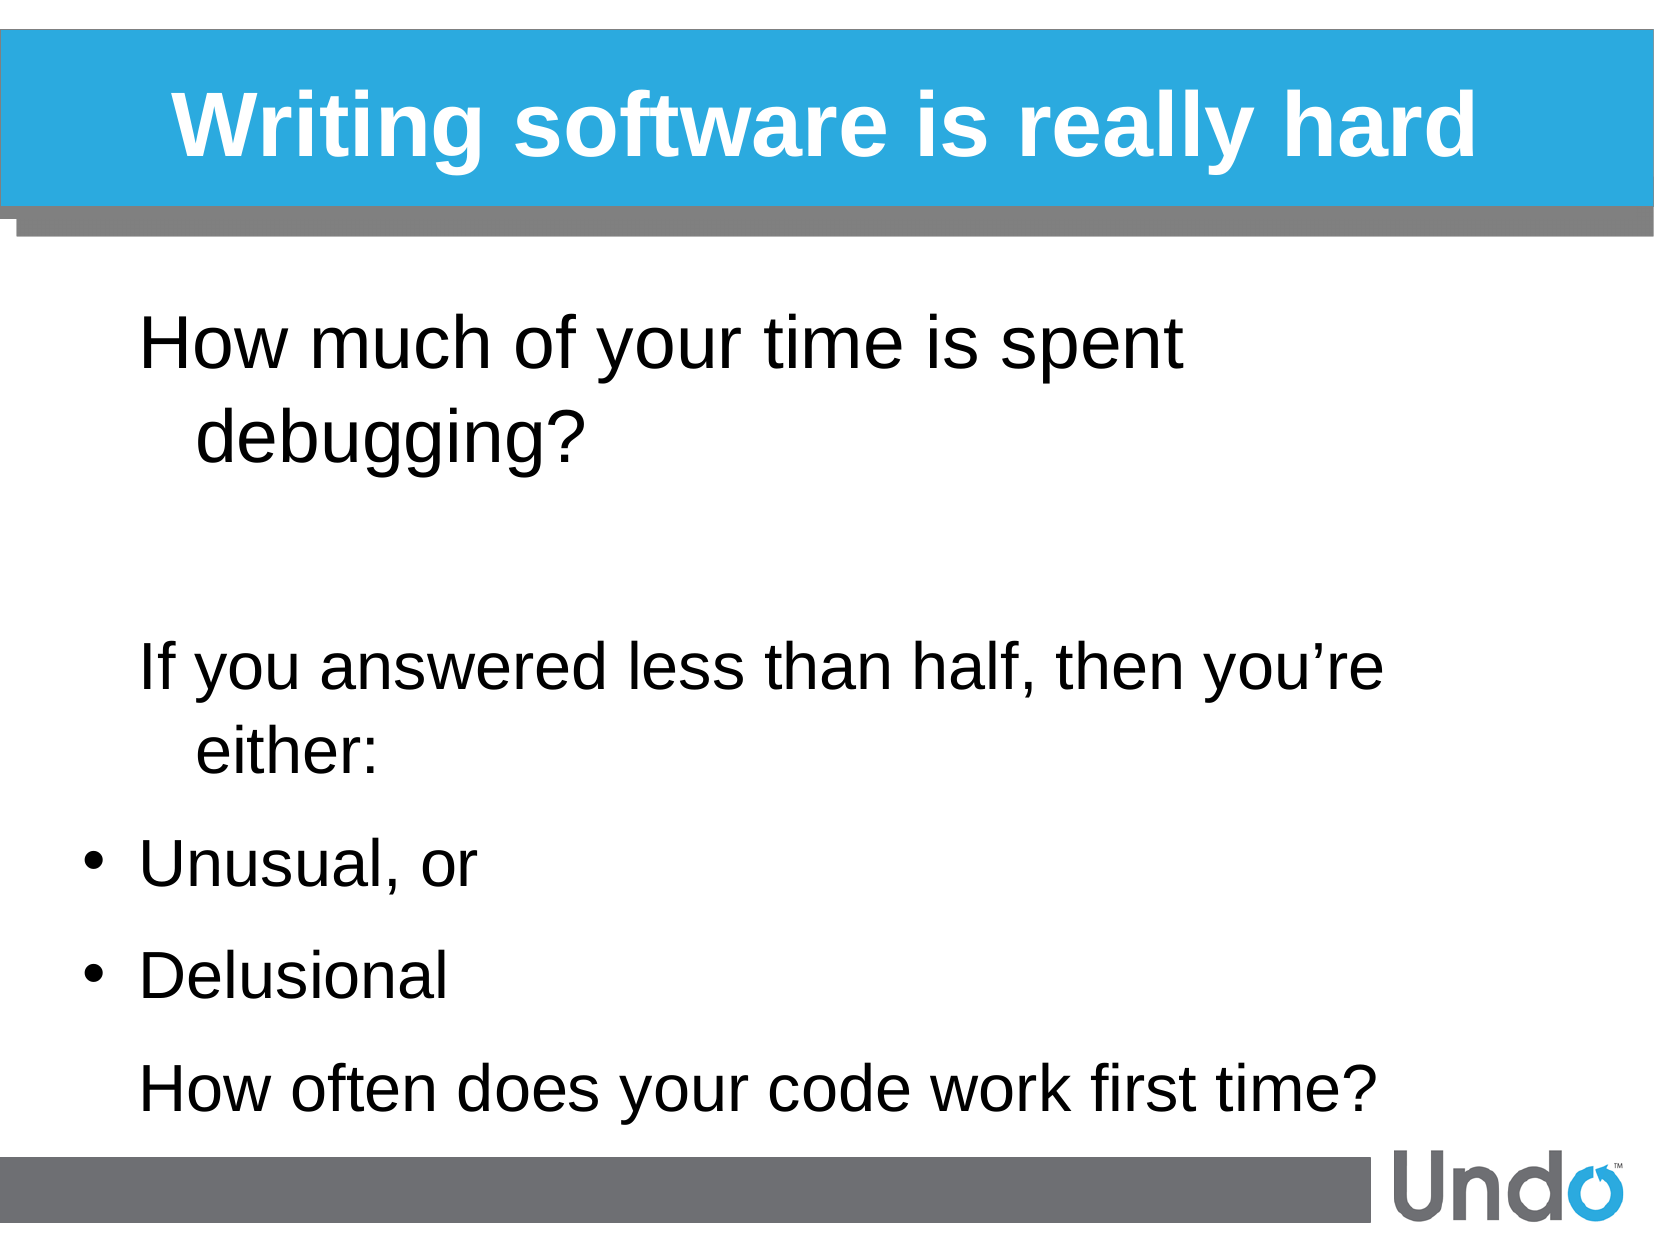

# Writing software is really hard
How much of your time is spent debugging?
If you answered less than half, then you’re either:
Unusual, or
Delusional
How often does your code work first time?